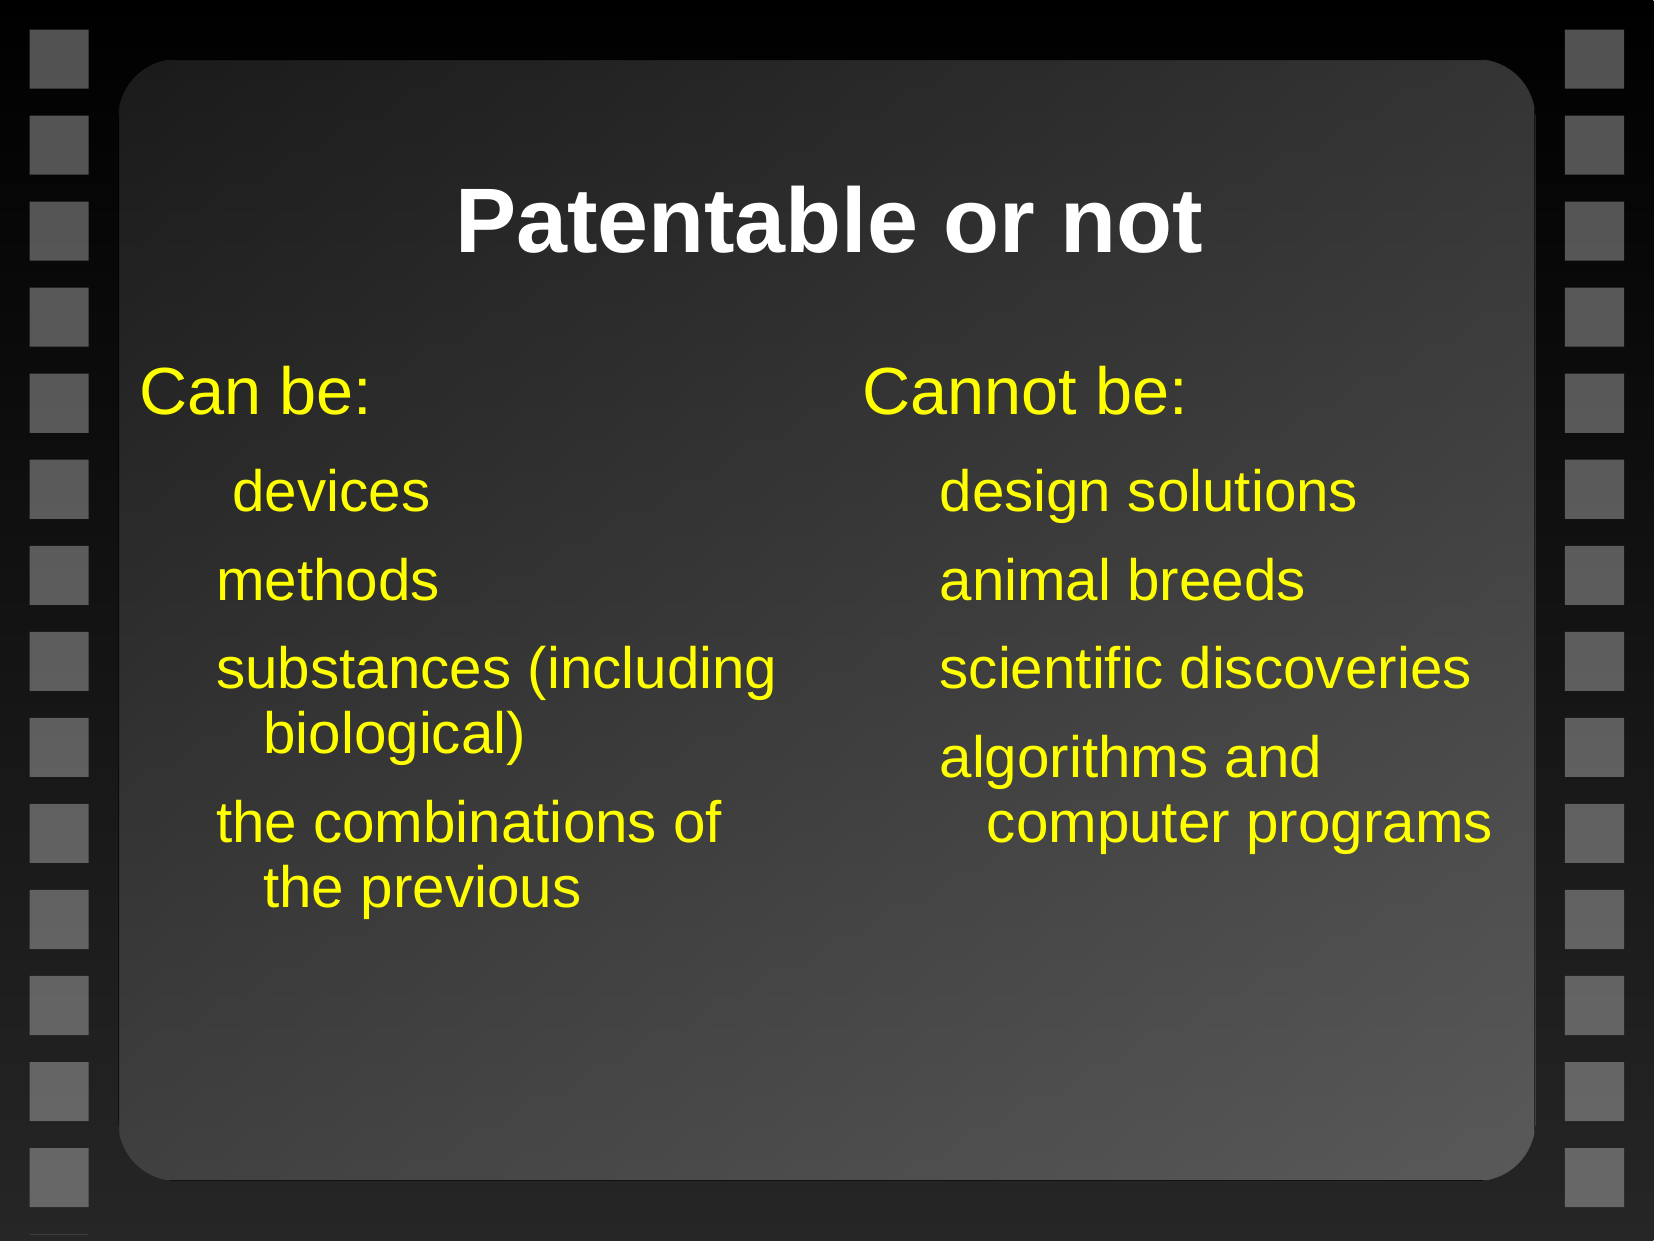

# Patentable or not
Can be:
 devices
methods
substances (including biological)
the combinations of the previous
Cannot be:
design solutions
animal breeds
scientific discoveries
algorithms and computer programs